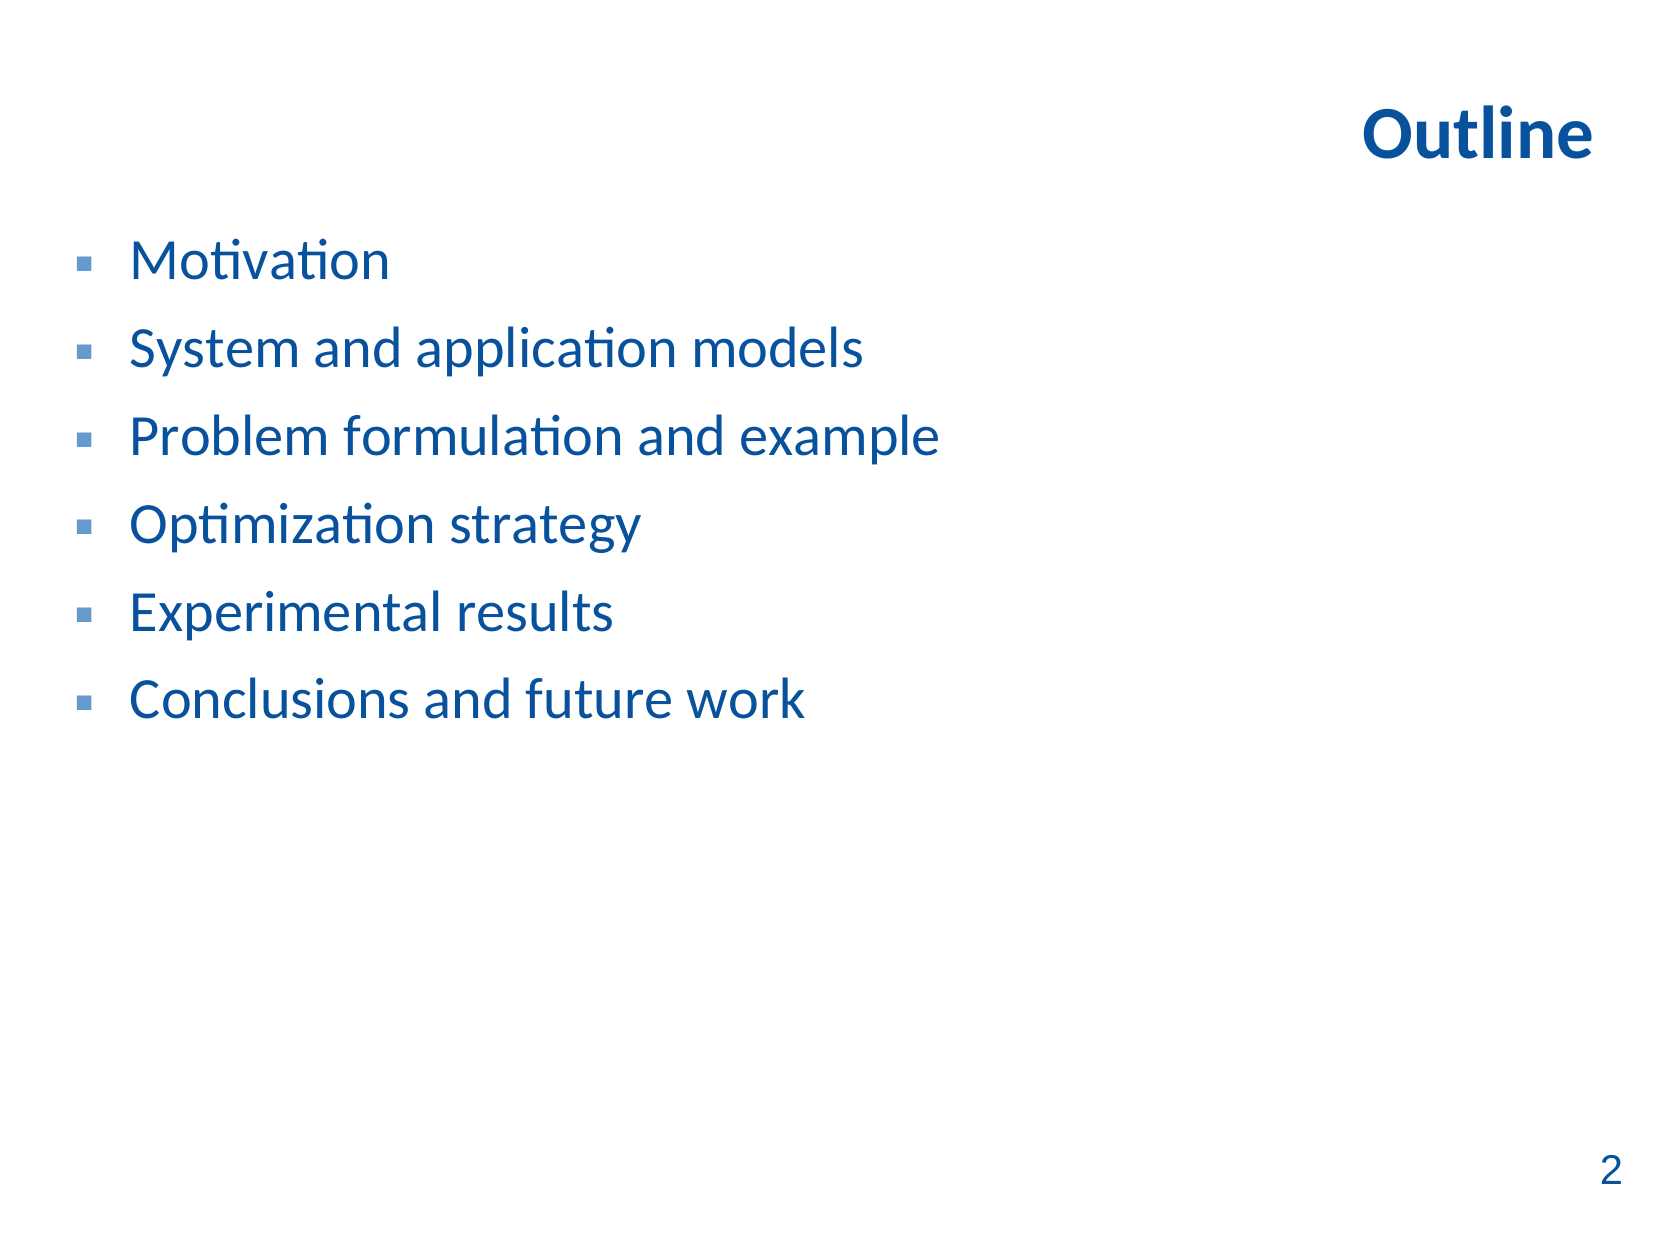

# Outline
Motivation
System and application models
Problem formulation and example
Optimization strategy
Experimental results
Conclusions and future work